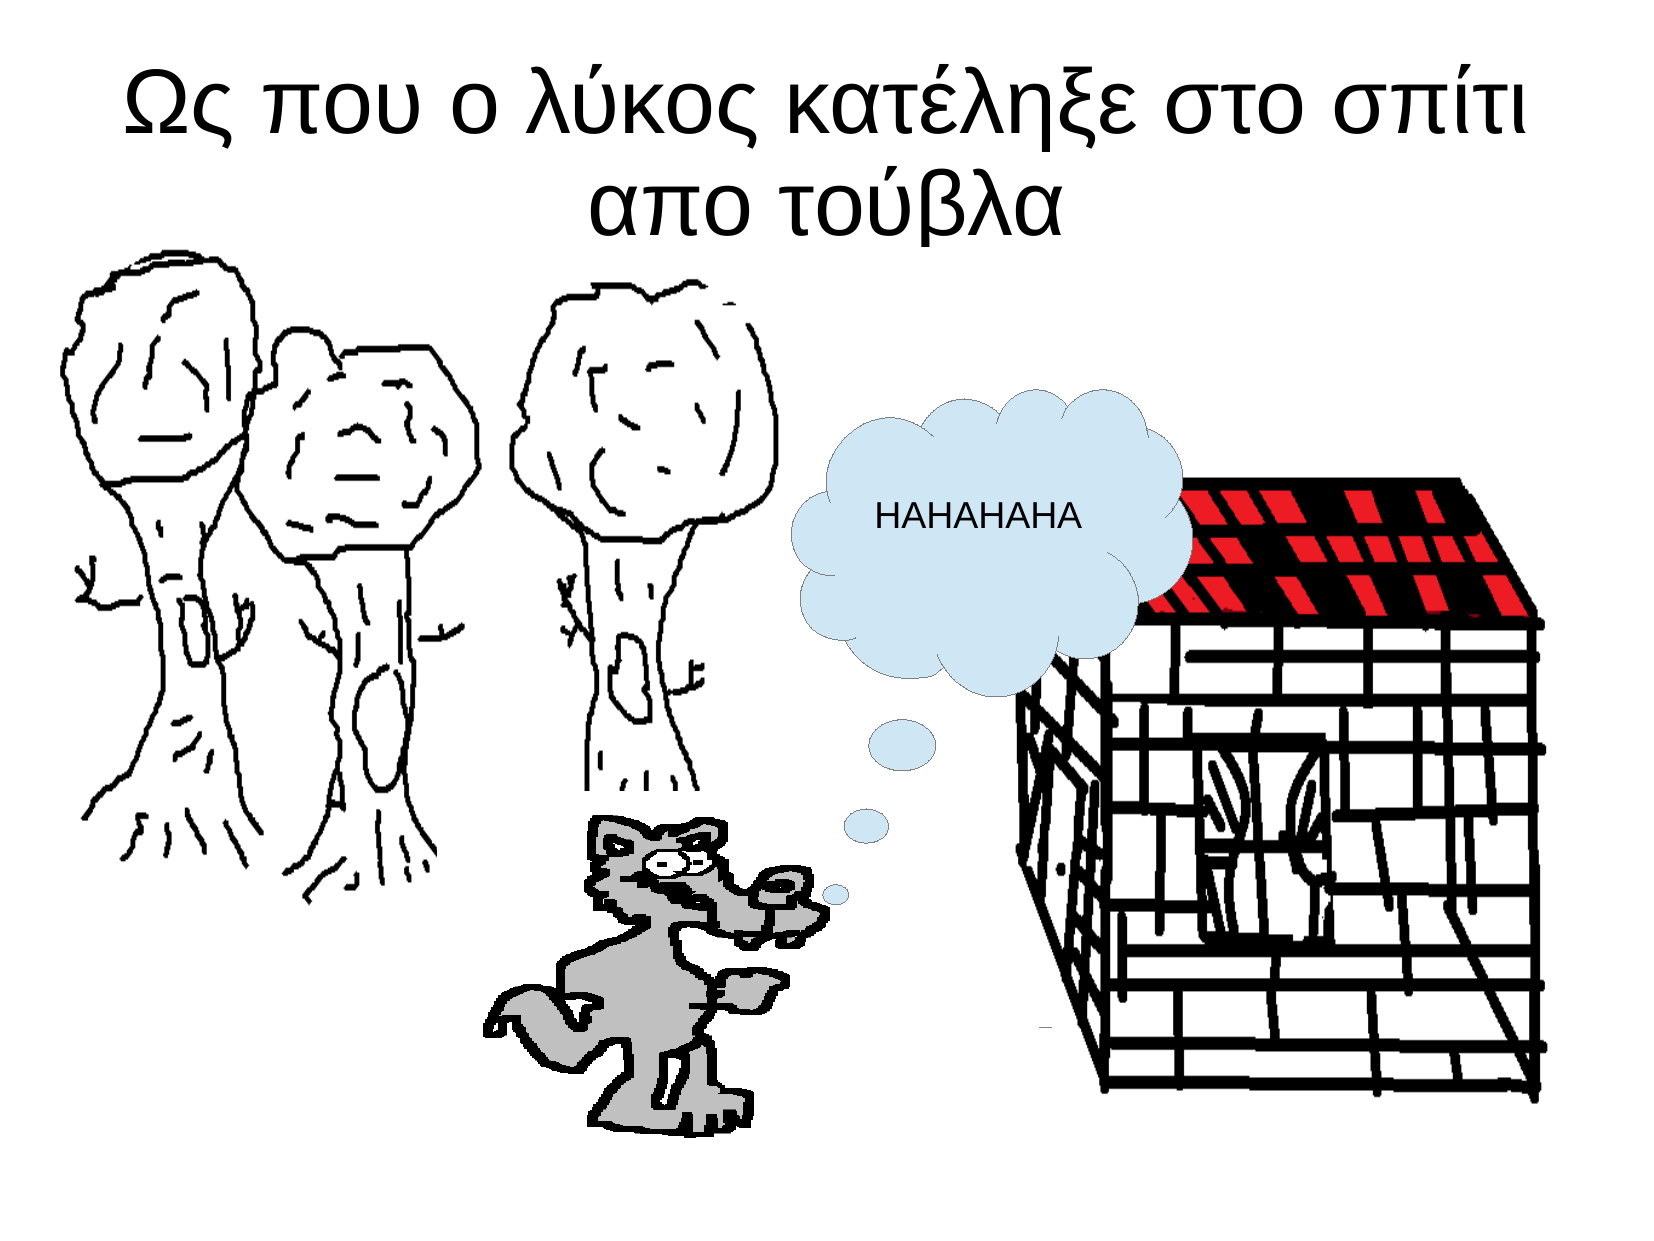

# Ως που ο λύκος κατέληξε στο σπίτι απο τούβλα
HAHAHAHA